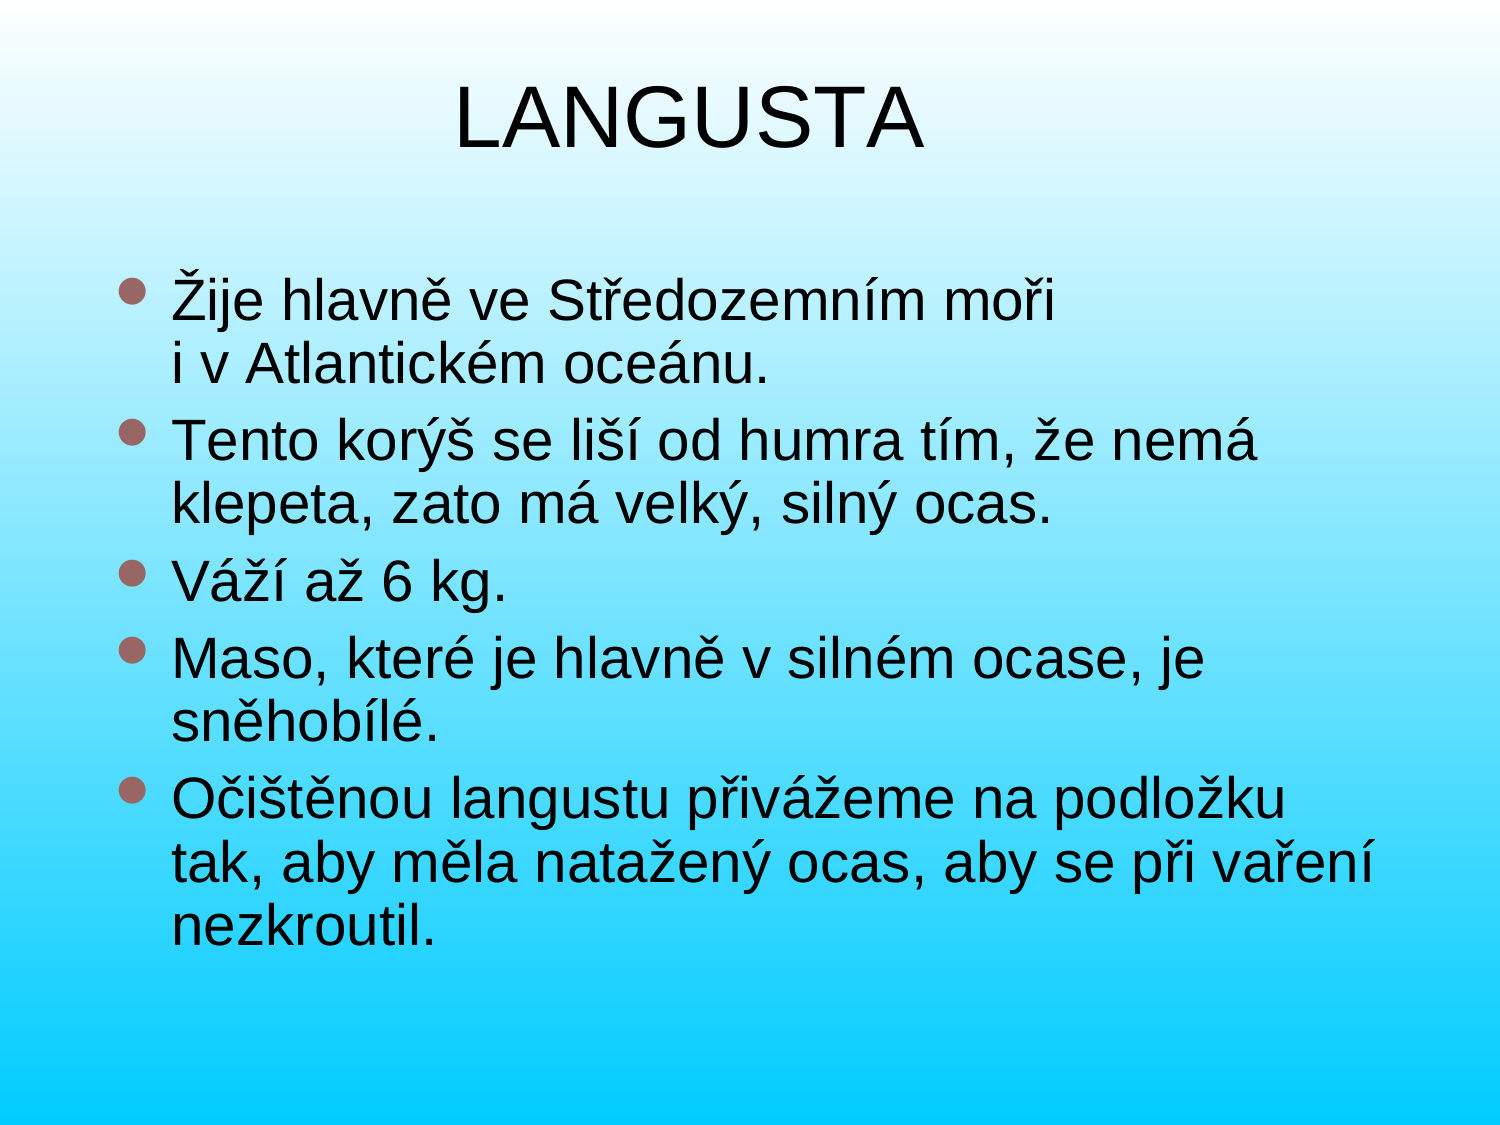

# LANGUSTA
Žije hlavně ve Středozemním moři
i v Atlantickém oceánu.
Tento korýš se liší od humra tím, že nemá klepeta, zato má velký, silný ocas.
Váží až 6 kg.
Maso, které je hlavně v silném ocase, je sněhobílé.
Očištěnou langustu přivážeme na podložku tak, aby měla natažený ocas, aby se při vaření nezkroutil.